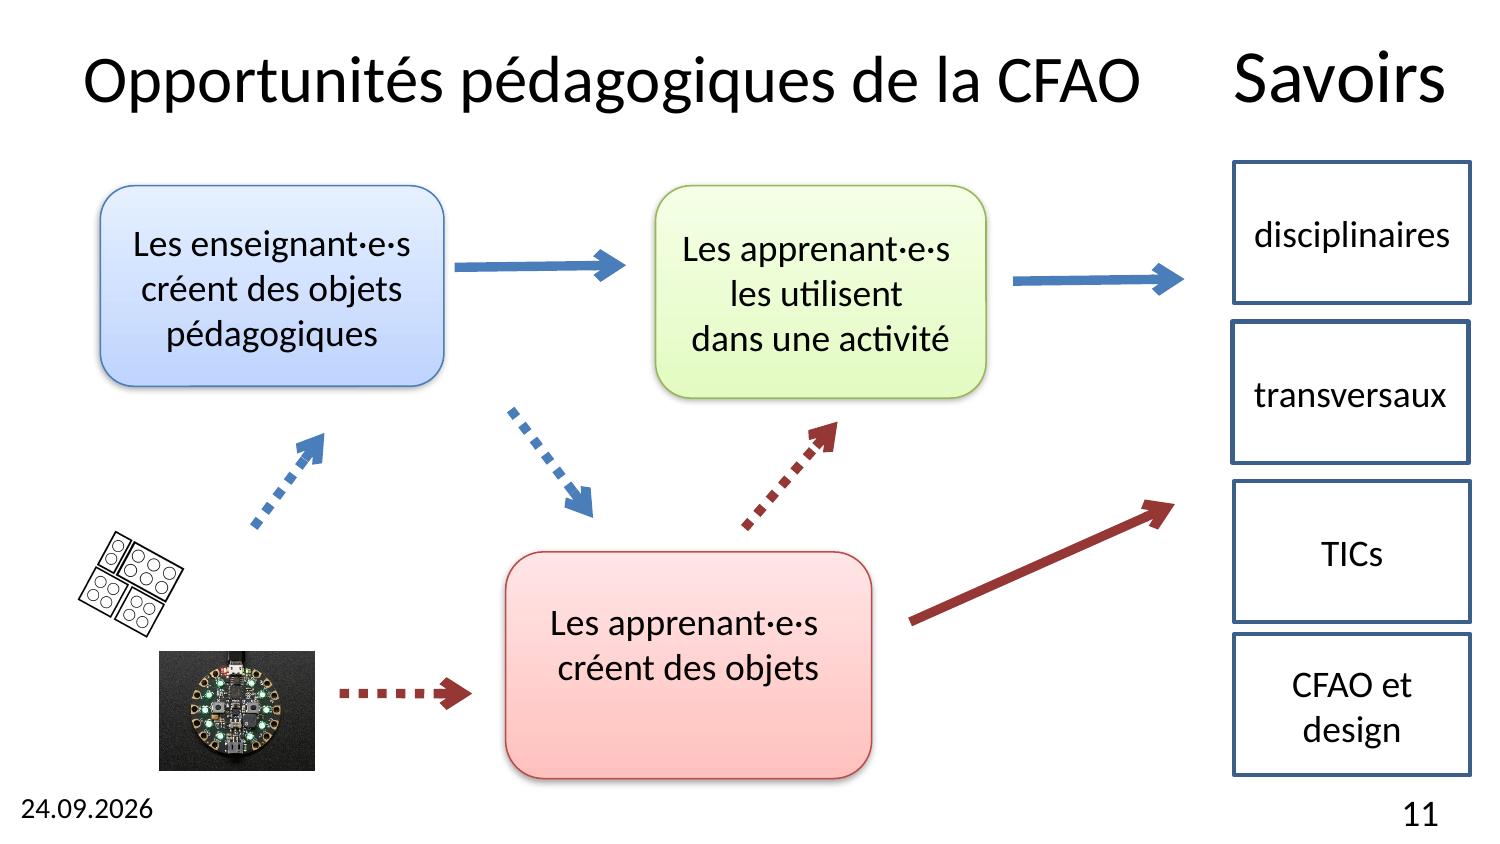

Savoirs
# Opportunités pédagogiques de la CFAO
disciplinaires
Les enseignant·e·s créent des objets pédagogiques
Les apprenant·e·s les utilisent
dans une activité
transversaux
TICs
Les apprenant·e·s créent des objets
CFAO et design